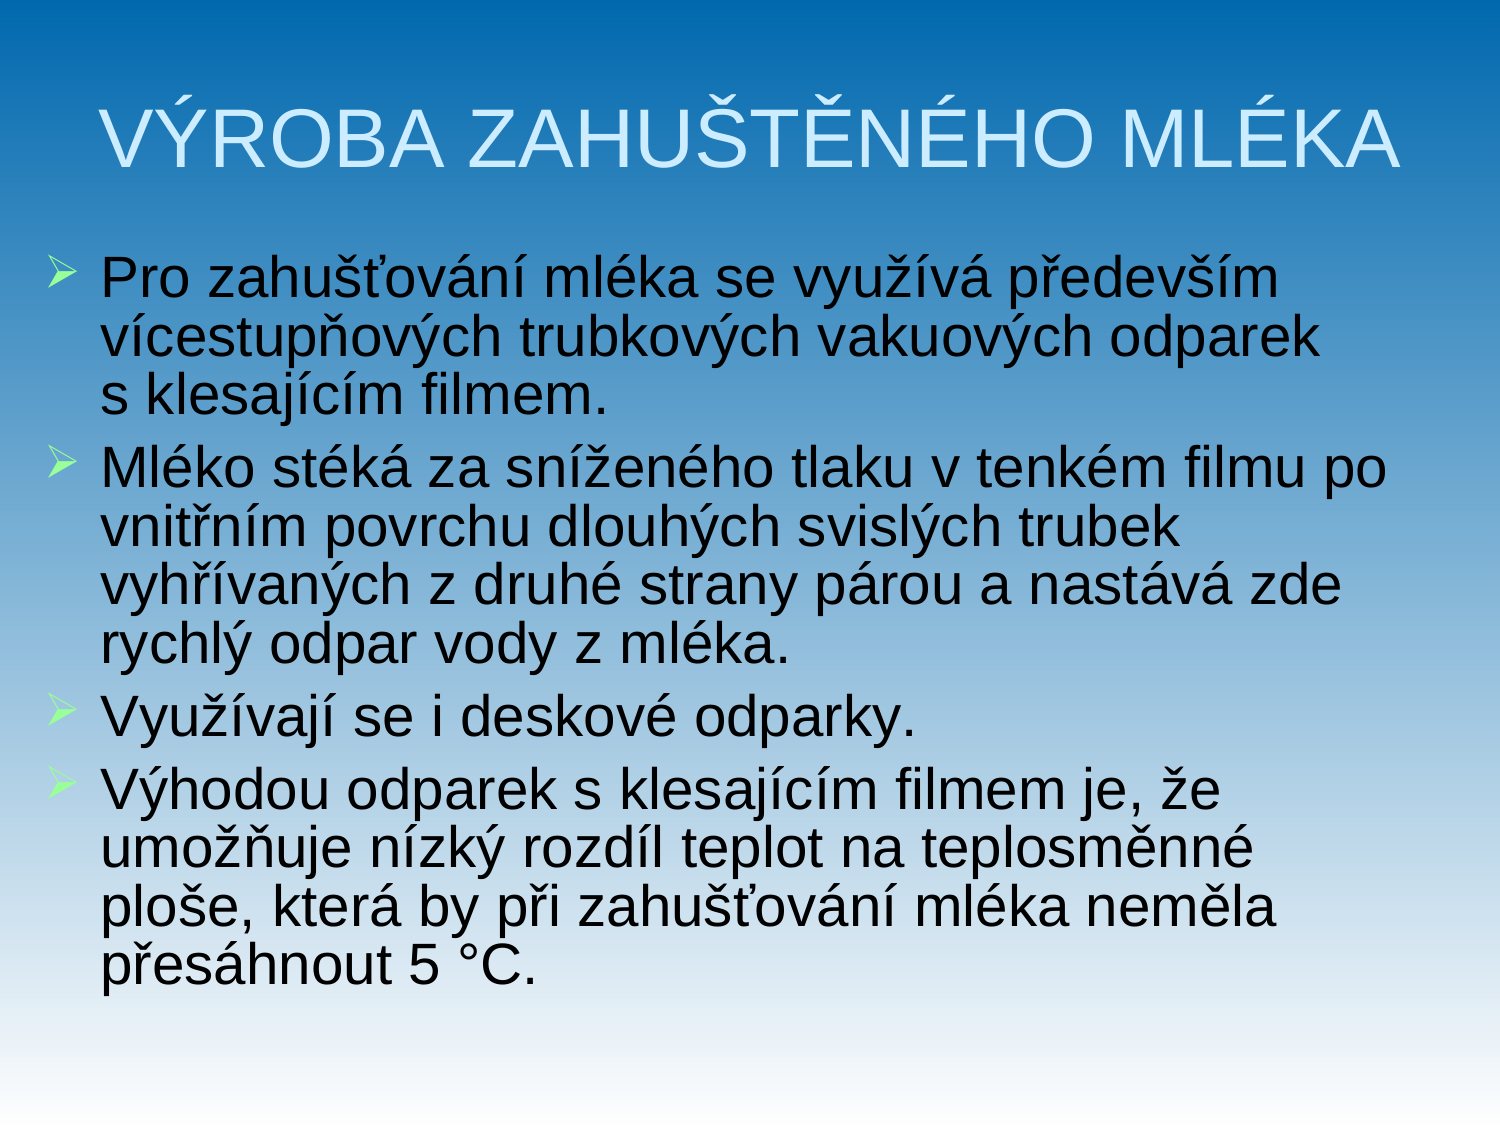

# VÝROBA ZAHUŠTĚNÉHO MLÉKA
Pro zahušťování mléka se využívá především vícestupňových trubkových vakuových odparek
s klesajícím filmem.
Mléko stéká za sníženého tlaku v tenkém filmu po vnitřním povrchu dlouhých svislých trubek vyhřívaných z druhé strany párou a nastává zde rychlý odpar vody z mléka.
Využívají se i deskové odparky.
Výhodou odparek s klesajícím filmem je, že umožňuje nízký rozdíl teplot na teplosměnné ploše, která by při zahušťování mléka neměla přesáhnout 5 °C.